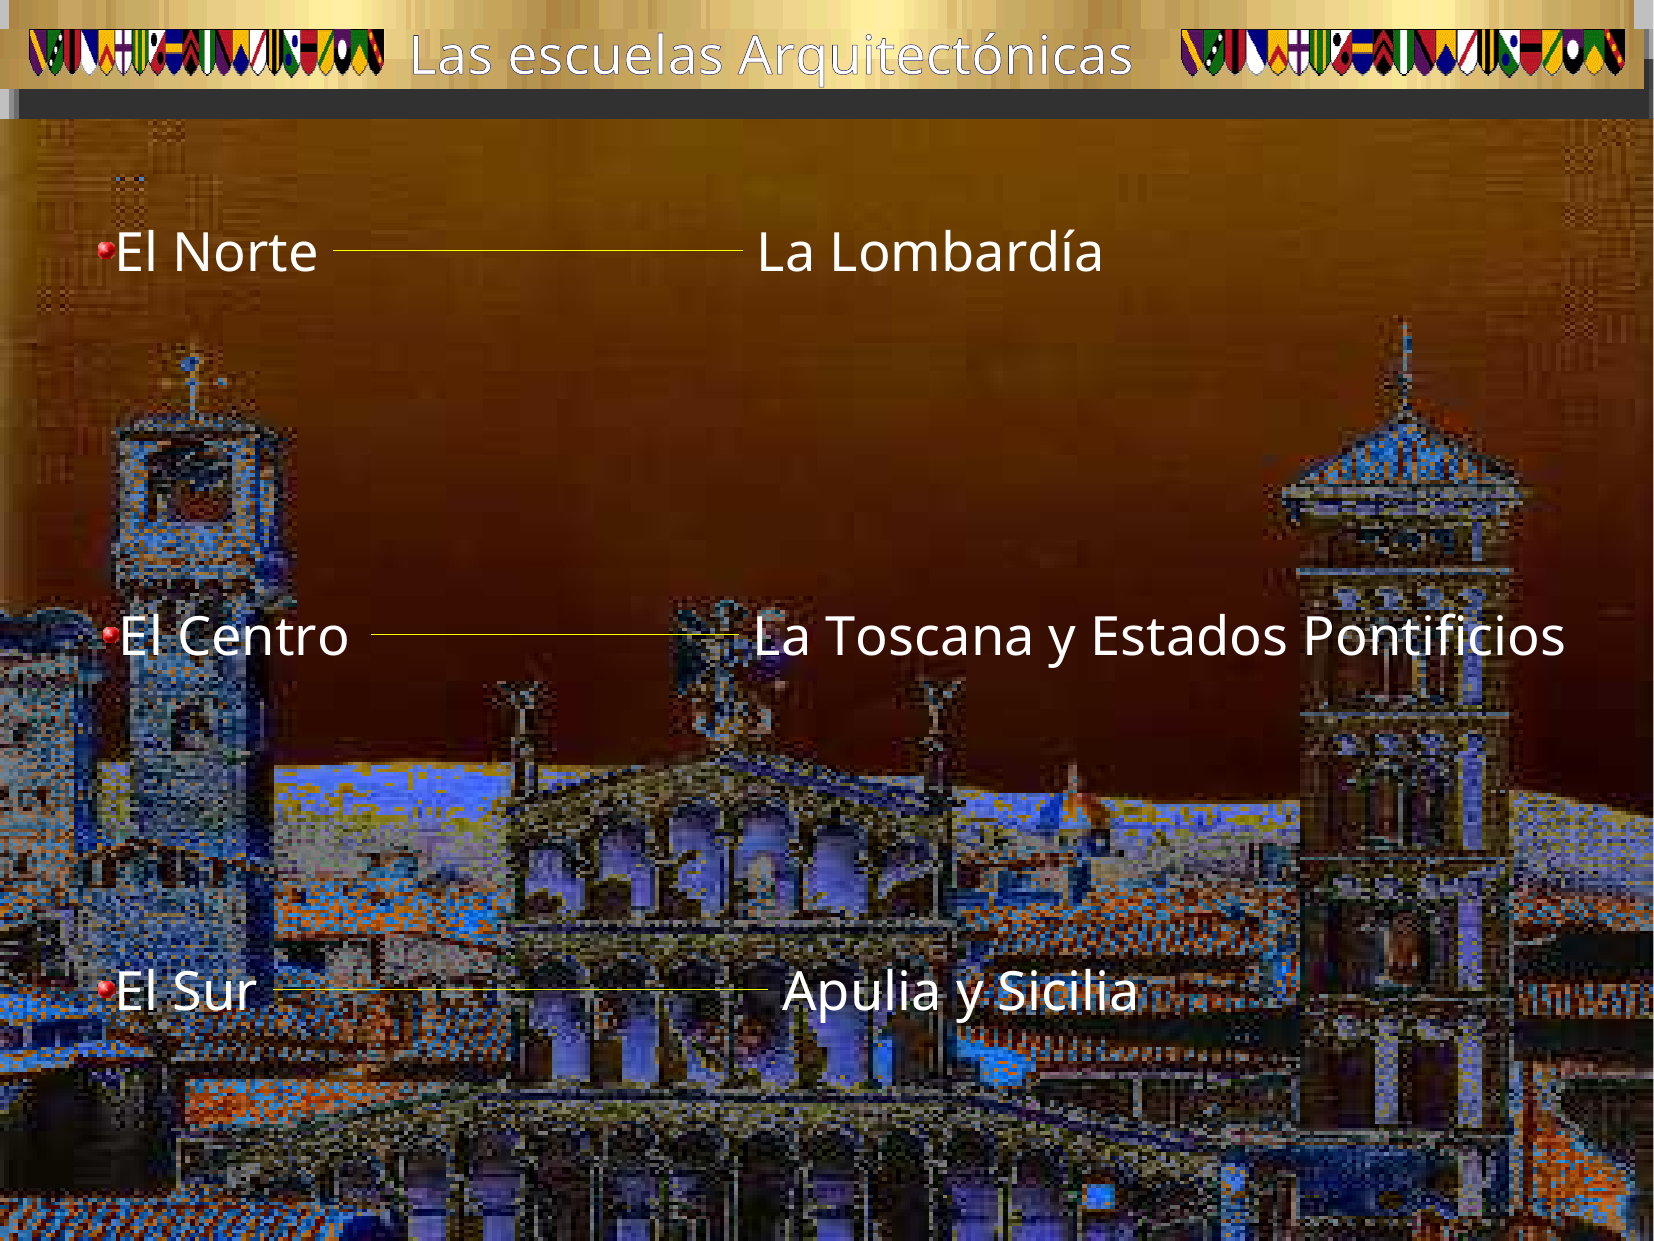

Las escuelas Arquitectónicas
El Norte
La Lombardía
El Centro
La Toscana y Estados Pontificios
El Sur
Apulia y Sicilia